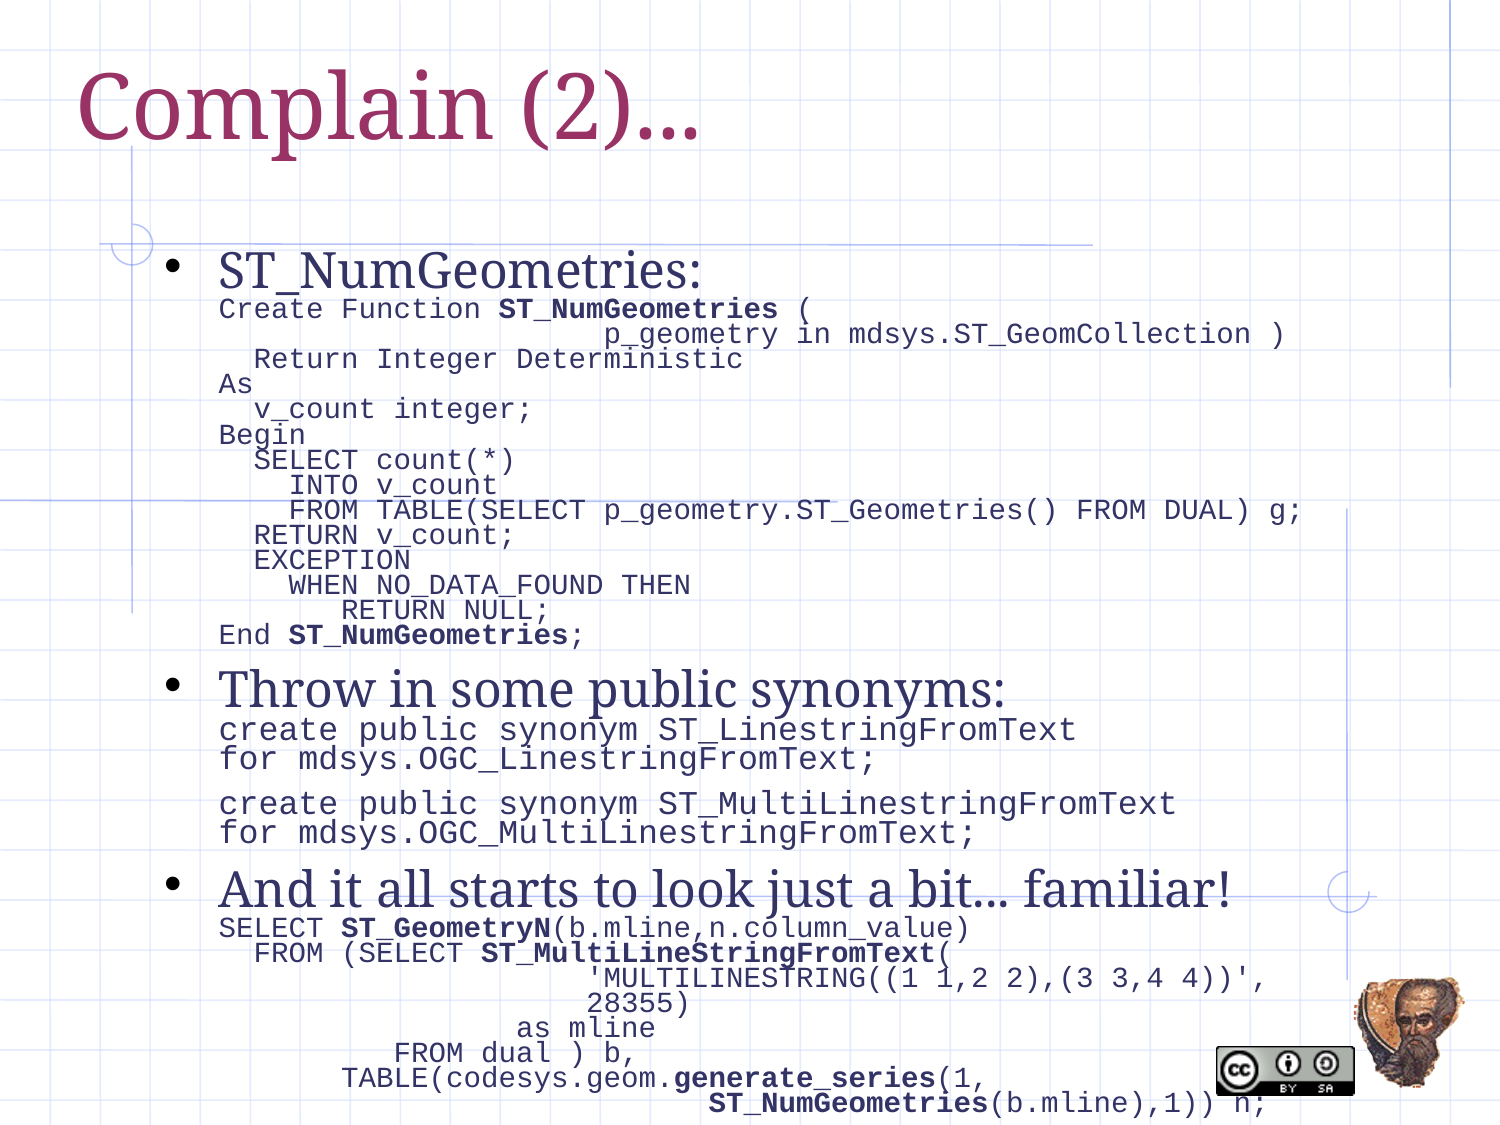

# Complain (2)...
ST_NumGeometries:
Create Function ST_NumGeometries (
 p_geometry in mdsys.ST_GeomCollection )
 Return Integer Deterministic
As
 v_count integer;
Begin
 SELECT count(*)
 INTO v_count
 FROM TABLE(SELECT p_geometry.ST_Geometries() FROM DUAL) g;
 RETURN v_count;
 EXCEPTION
 WHEN NO_DATA_FOUND THEN
 RETURN NULL;
End ST_NumGeometries;
Throw in some public synonyms:
create public synonym ST_LinestringFromText
for mdsys.OGC_LinestringFromText;
create public synonym ST_MultiLinestringFromText
for mdsys.OGC_MultiLinestringFromText;
And it all starts to look just a bit... familiar!
SELECT ST_GeometryN(b.mline,n.column_value)
 FROM (SELECT ST_MultiLineStringFromText(
 'MULTILINESTRING((1 1,2 2),(3 3,4 4))',
 28355)
 as mline
 FROM dual ) b,
 TABLE(codesys.geom.generate_series(1,
 ST_NumGeometries(b.mline),1)) n;